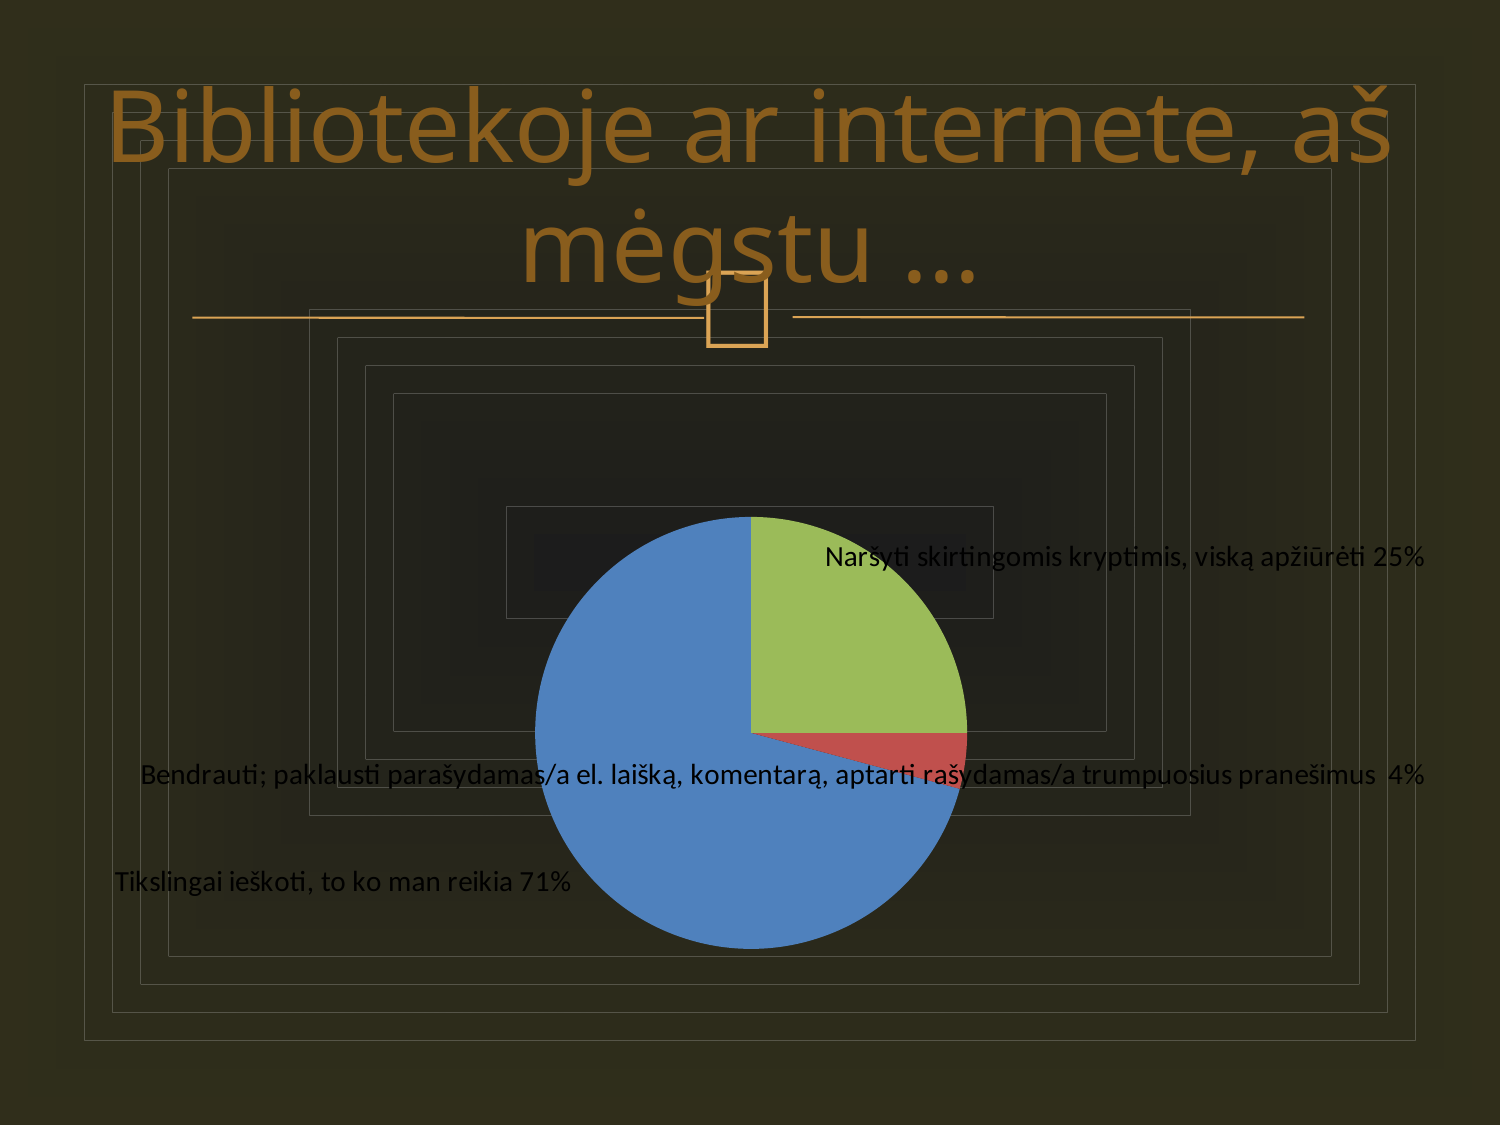

# Bibliotekoje ar internete, aš mėgstu ...
### Chart
| Category | Pardavimas |
|---|---|
| Tikslingai ieškoti, to ko man reikia | 17.0 |
| Bendrauti; paklausti parašydamas/a el. laišką, komentarą, aptarti rašydamas/a trumpuosius pranešimus | 1.0 |
| Naršyti skirtingomis kryptimis, viską apžiūrėti | 6.0 |
| None | 0.0 |